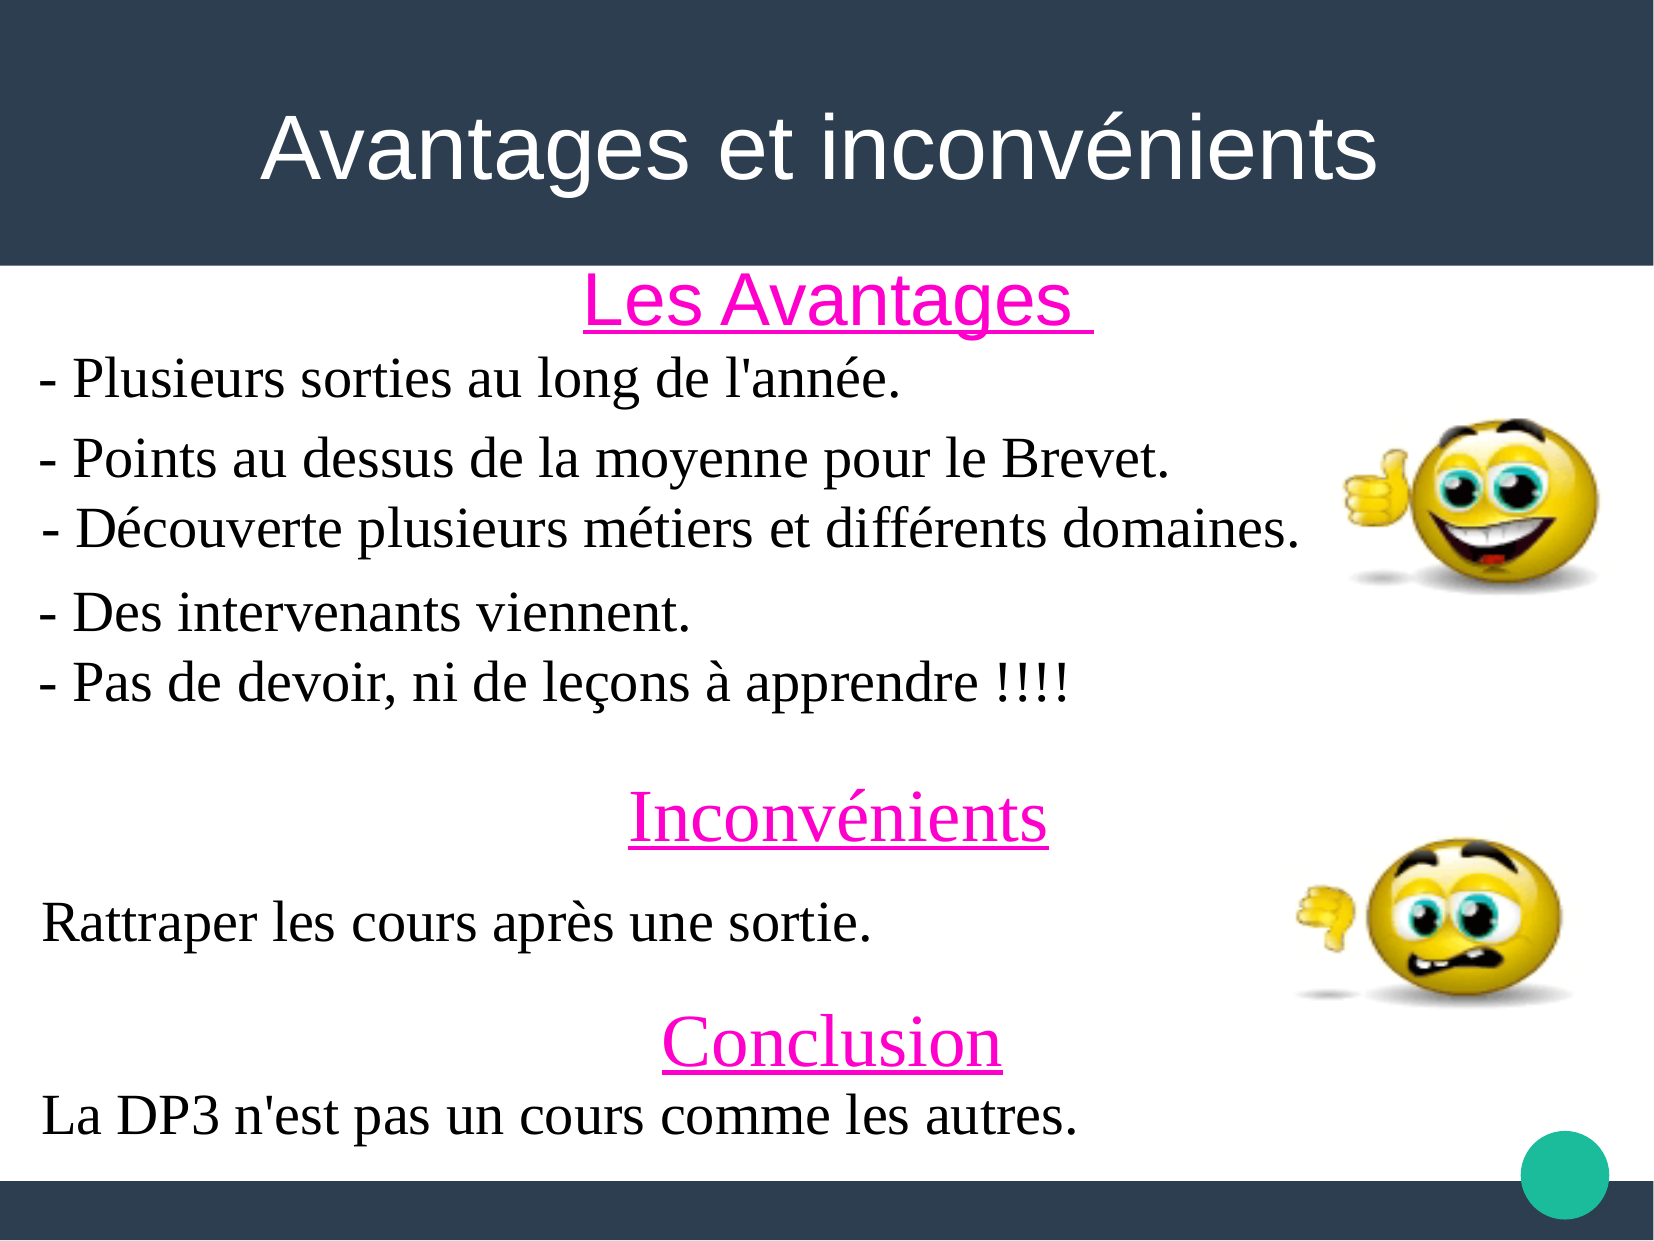

Avantages et inconvénients
Les Avantages
- Plusieurs sorties au long de l'année.
- Points au dessus de la moyenne pour le Brevet.
 - Découverte plusieurs métiers et différents domaines.
- Des intervenants viennent.
- Pas de devoir, ni de leçons à apprendre !!!!
Inconvénients
 Rattraper les cours après une sortie.
Conclusion
 La DP3 n'est pas un cours comme les autres.